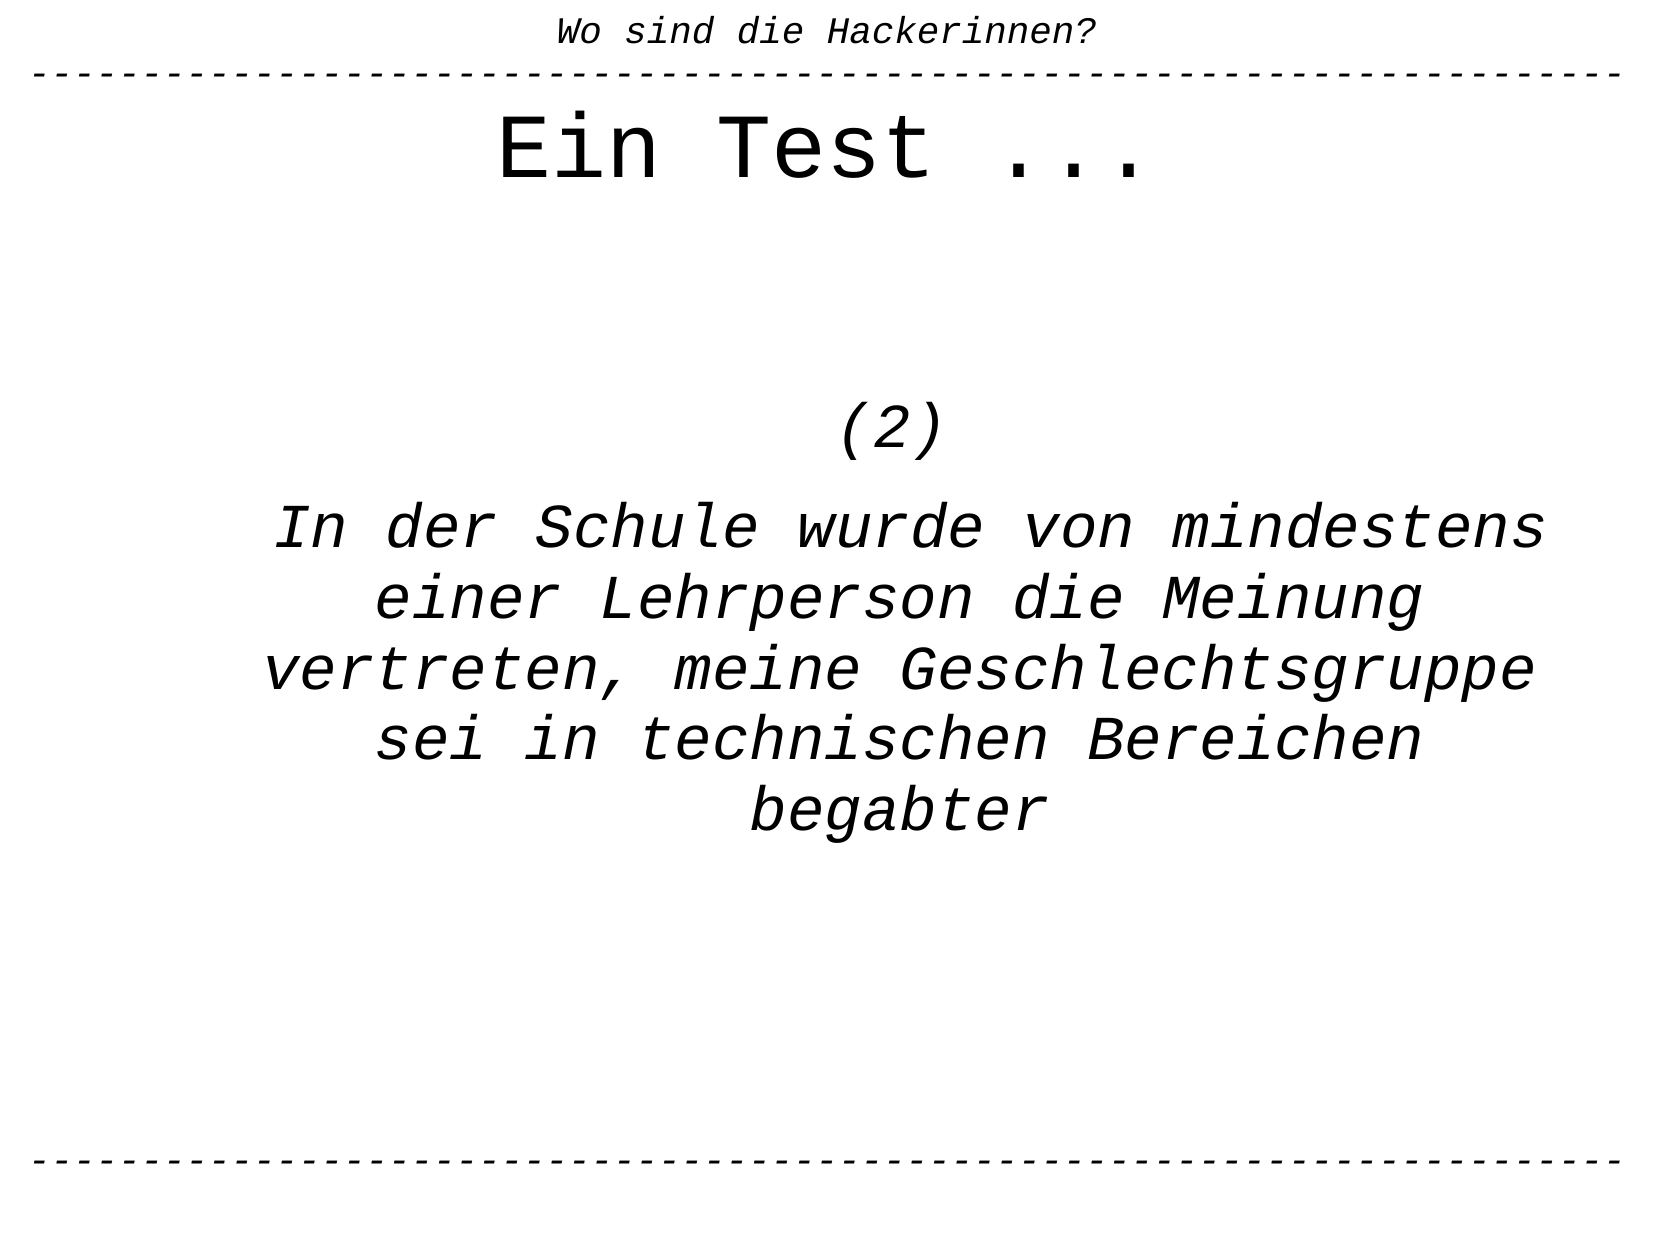

Wo sind die Hackerinnen?
-----------------------------------------------------------------------
# Ein Test ...
(2)
In der Schule wurde von mindestens einer Lehrperson die Meinung vertreten, meine Geschlechtsgruppe sei in technischen Bereichen begabter
-----------------------------------------------------------------------